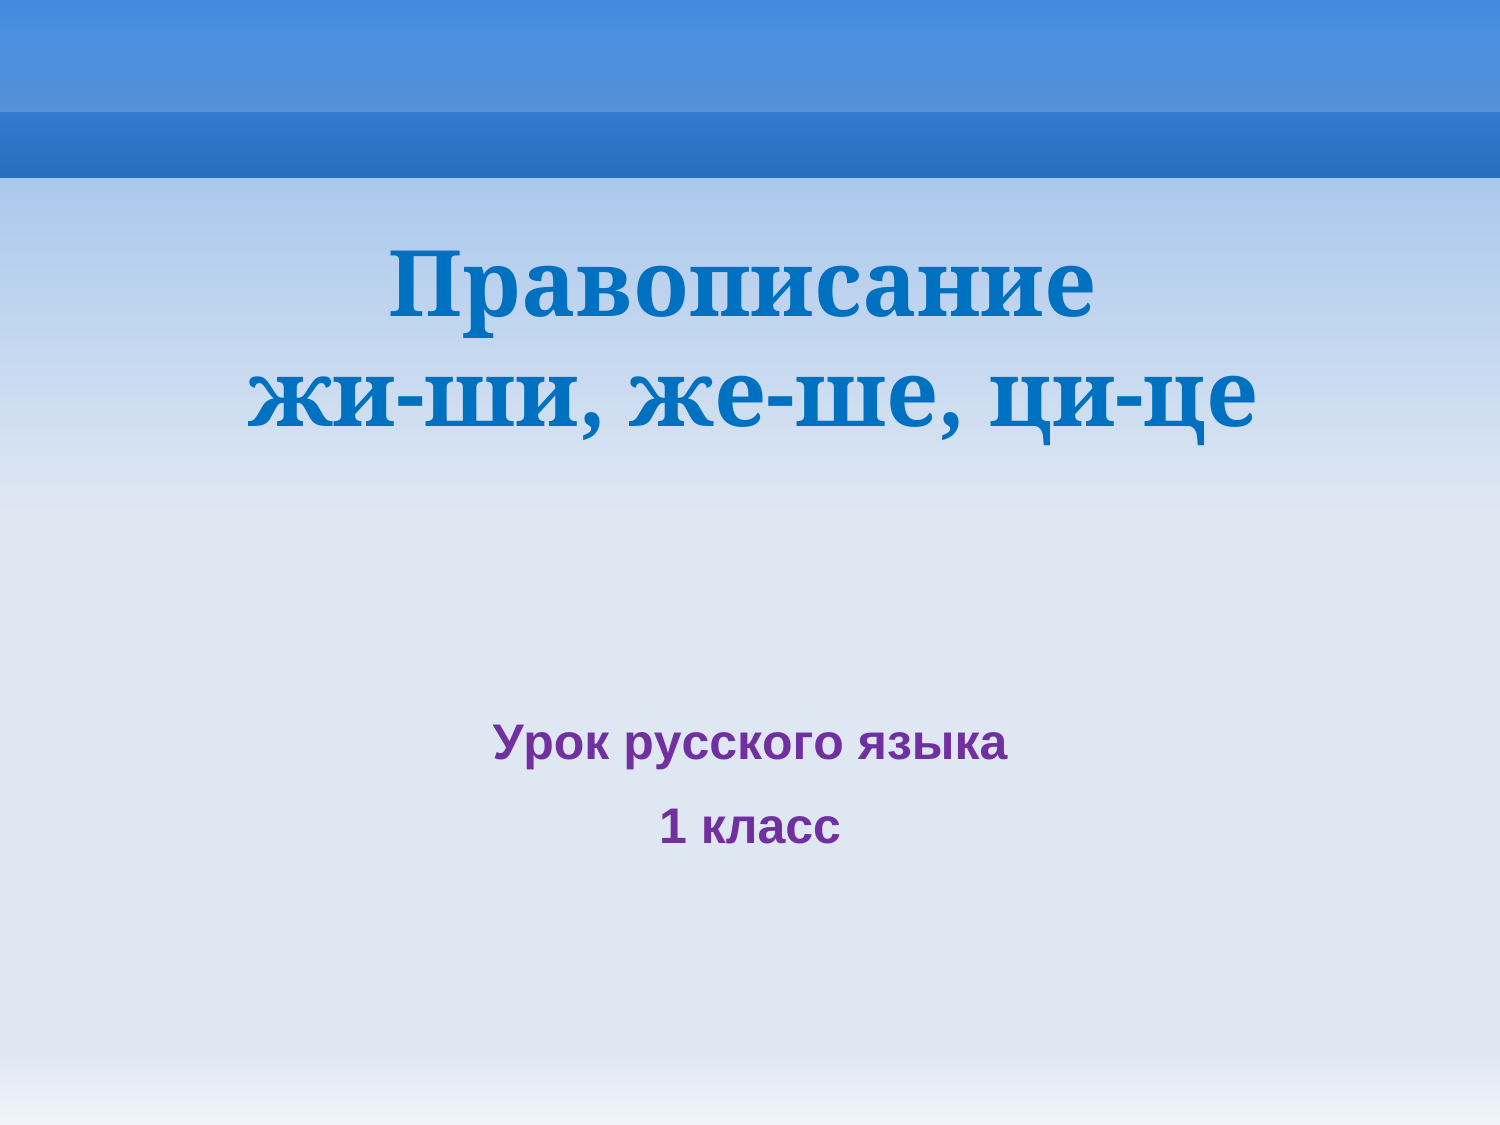

# Правописание жи-ши, же-ше, ци-це
Урок русского языка
1 класс